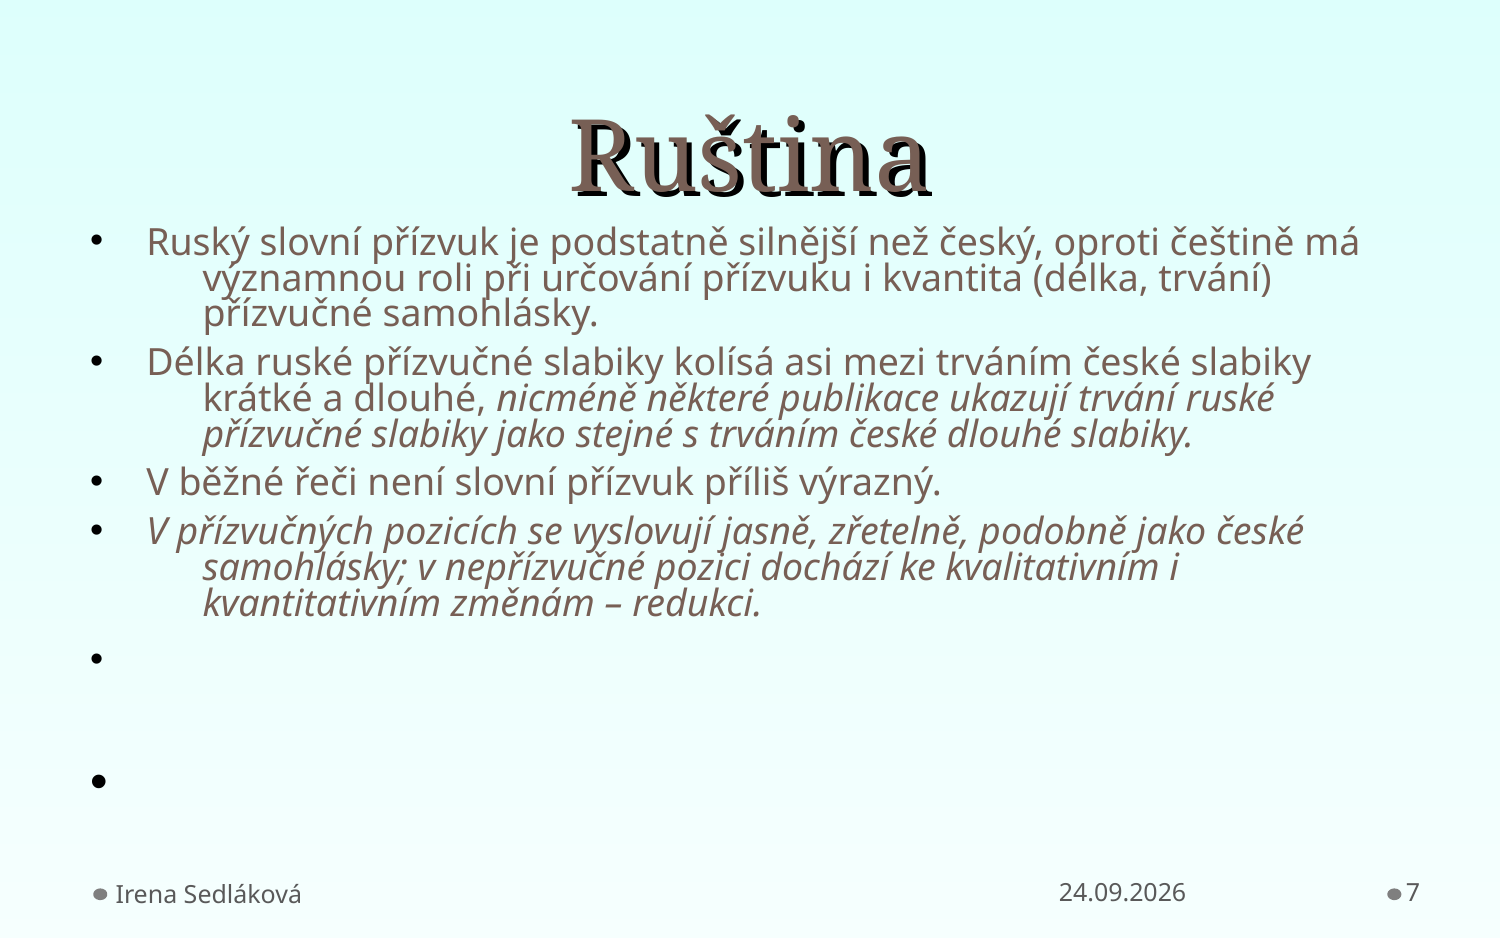

# Ruština
Ruský slovní přízvuk je podstatně silnější než český, oproti češtině má významnou roli při určování přízvuku i kvantita (délka, trvání) přízvučné samohlásky.
Délka ruské přízvučné slabiky kolísá asi mezi trváním české slabiky krátké a dlouhé, nicméně některé publikace ukazují trvání ruské přízvučné slabiky jako stejné s trváním české dlouhé slabiky.
V běžné řeči není slovní přízvuk příliš výrazný.
V přízvučných pozicích se vyslovují jasně, zřetelně, podobně jako české samohlásky; v nepřízvučné pozici dochází ke kvalitativním i kvantitativním změnám – redukci.
Irena Sedláková